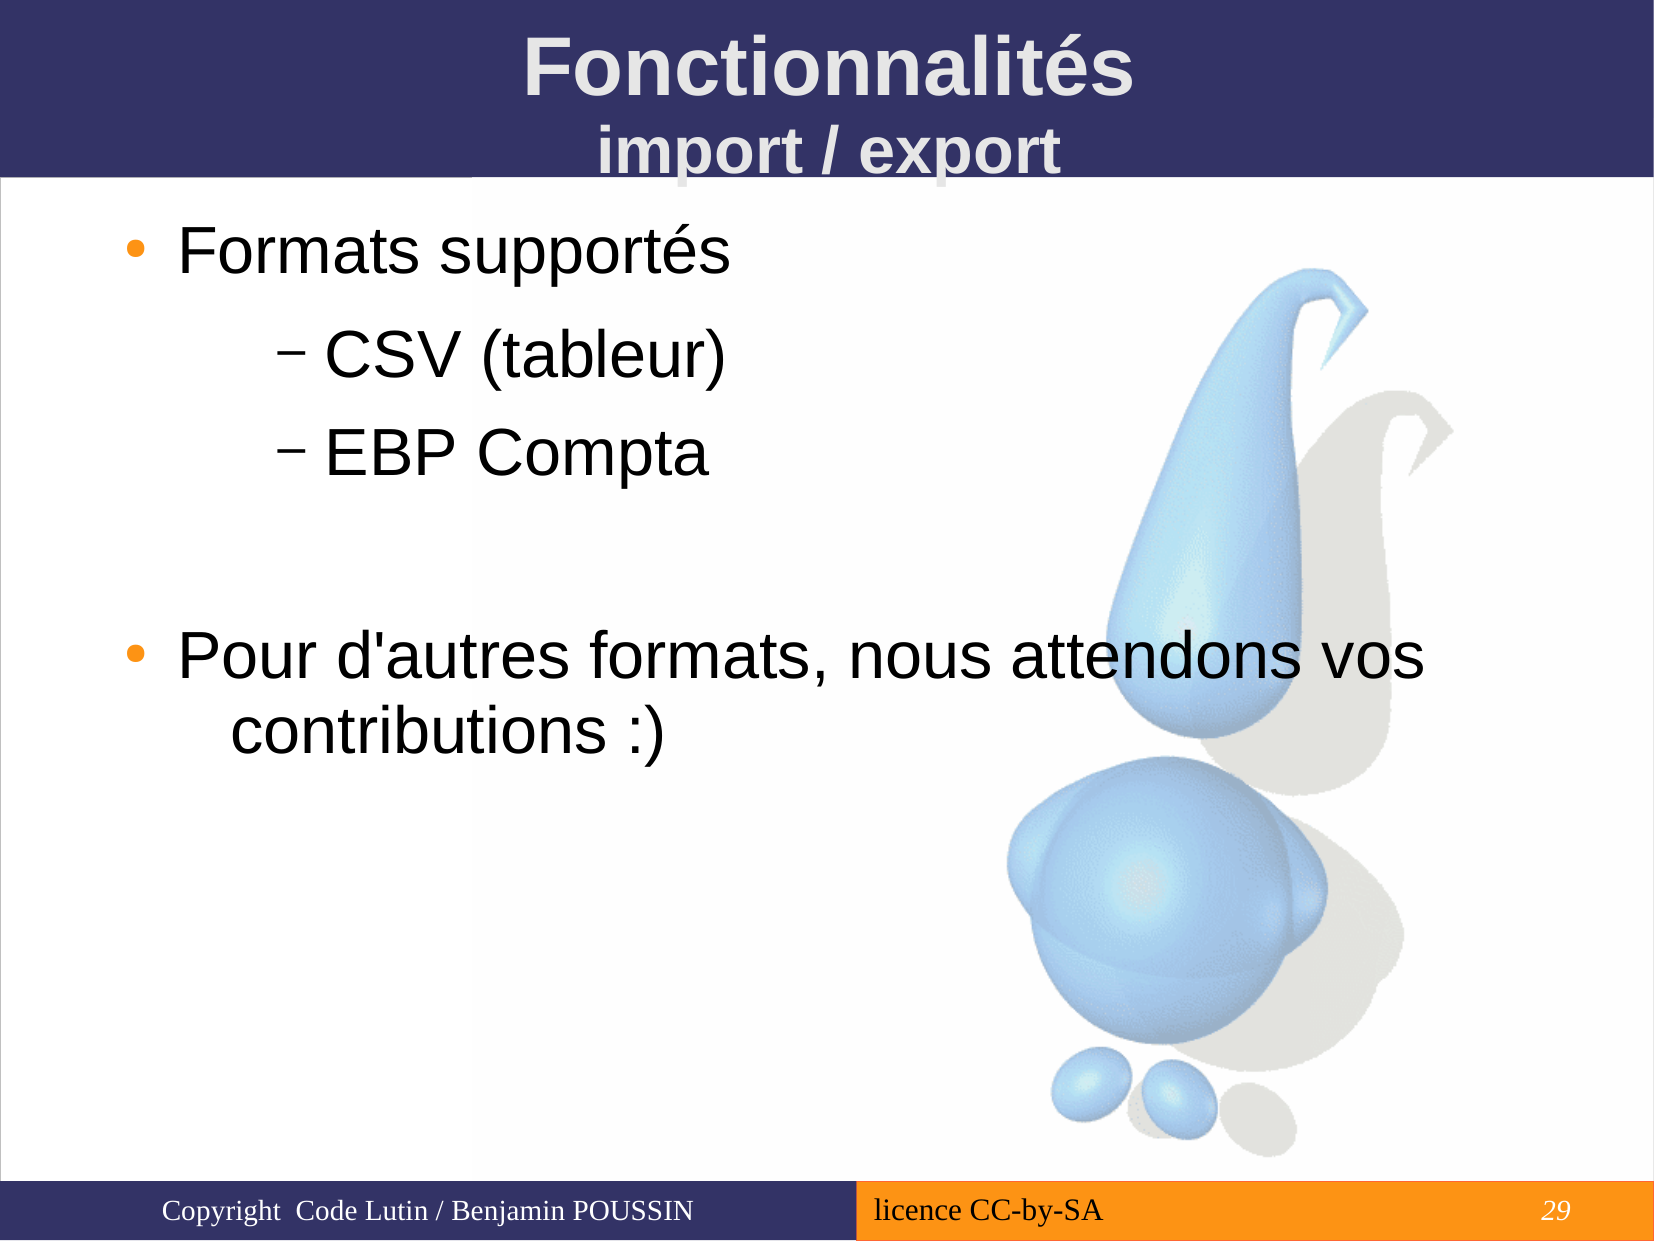

# Fonctionnalités import / export
Formats supportés
CSV (tableur)
EBP Compta
Pour d'autres formats, nous attendons vos contributions :)
29